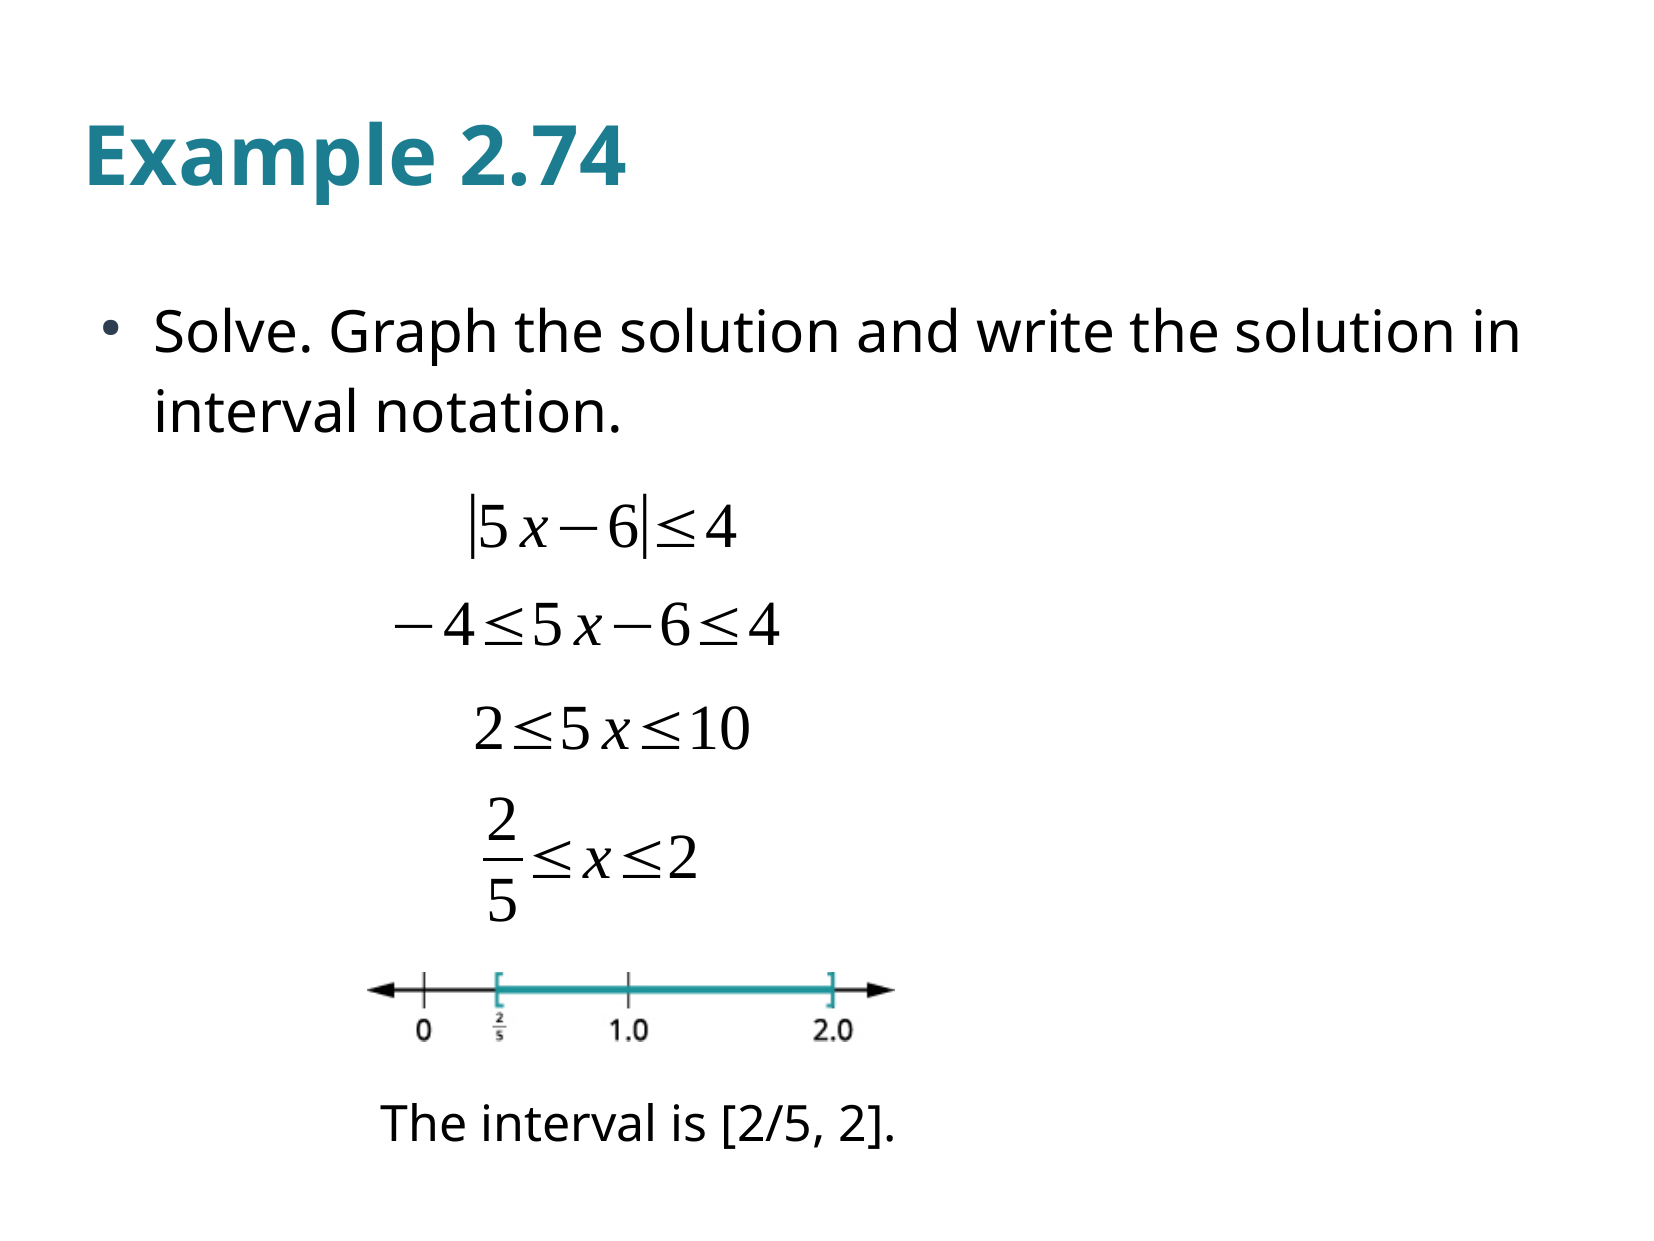

# Example 2.74
Solve. Graph the solution and write the solution in interval notation.
The interval is [2/5, 2].